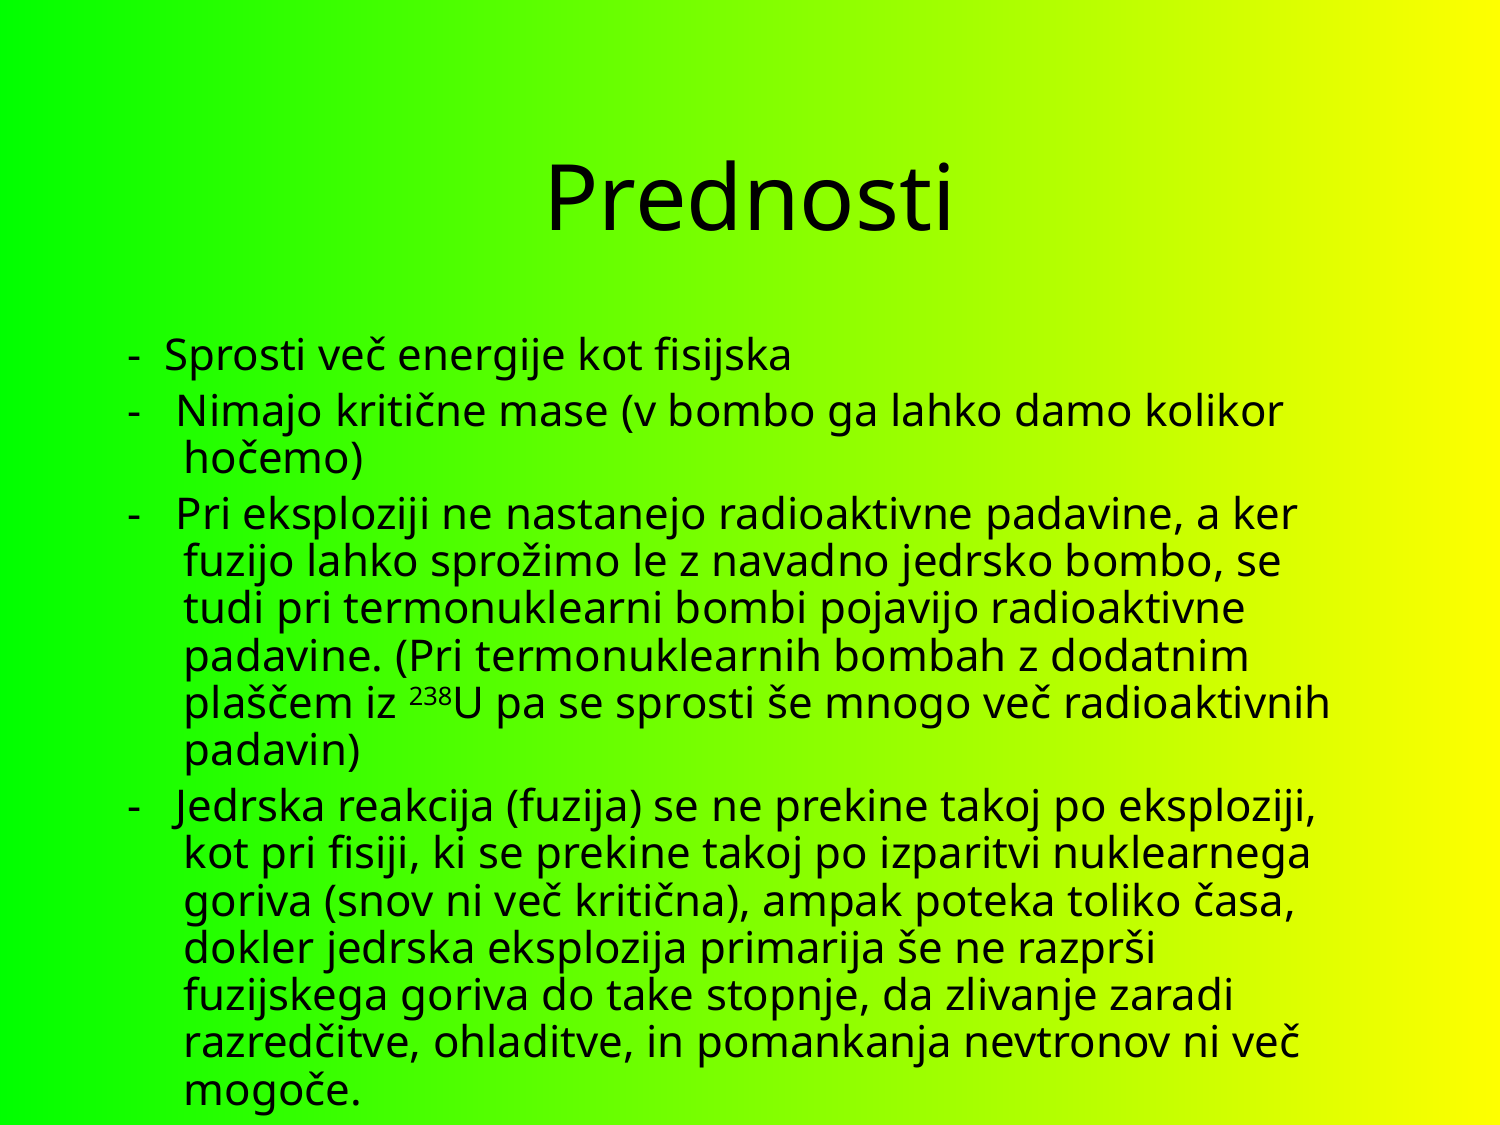

# Prednosti
- Sprosti več energije kot fisijska
- Nimajo kritične mase (v bombo ga lahko damo kolikor hočemo)
- Pri eksploziji ne nastanejo radioaktivne padavine, a ker fuzijo lahko sprožimo le z navadno jedrsko bombo, se tudi pri termonuklearni bombi pojavijo radioaktivne padavine. (Pri termonuklearnih bombah z dodatnim plaščem iz 238U pa se sprosti še mnogo več radioaktivnih padavin)
- Jedrska reakcija (fuzija) se ne prekine takoj po eksploziji, kot pri fisiji, ki se prekine takoj po izparitvi nuklearnega goriva (snov ni več kritična), ampak poteka toliko časa, dokler jedrska eksplozija primarija še ne razprši fuzijskega goriva do take stopnje, da zlivanje zaradi razredčitve, ohladitve, in pomankanja nevtronov ni več mogoče.